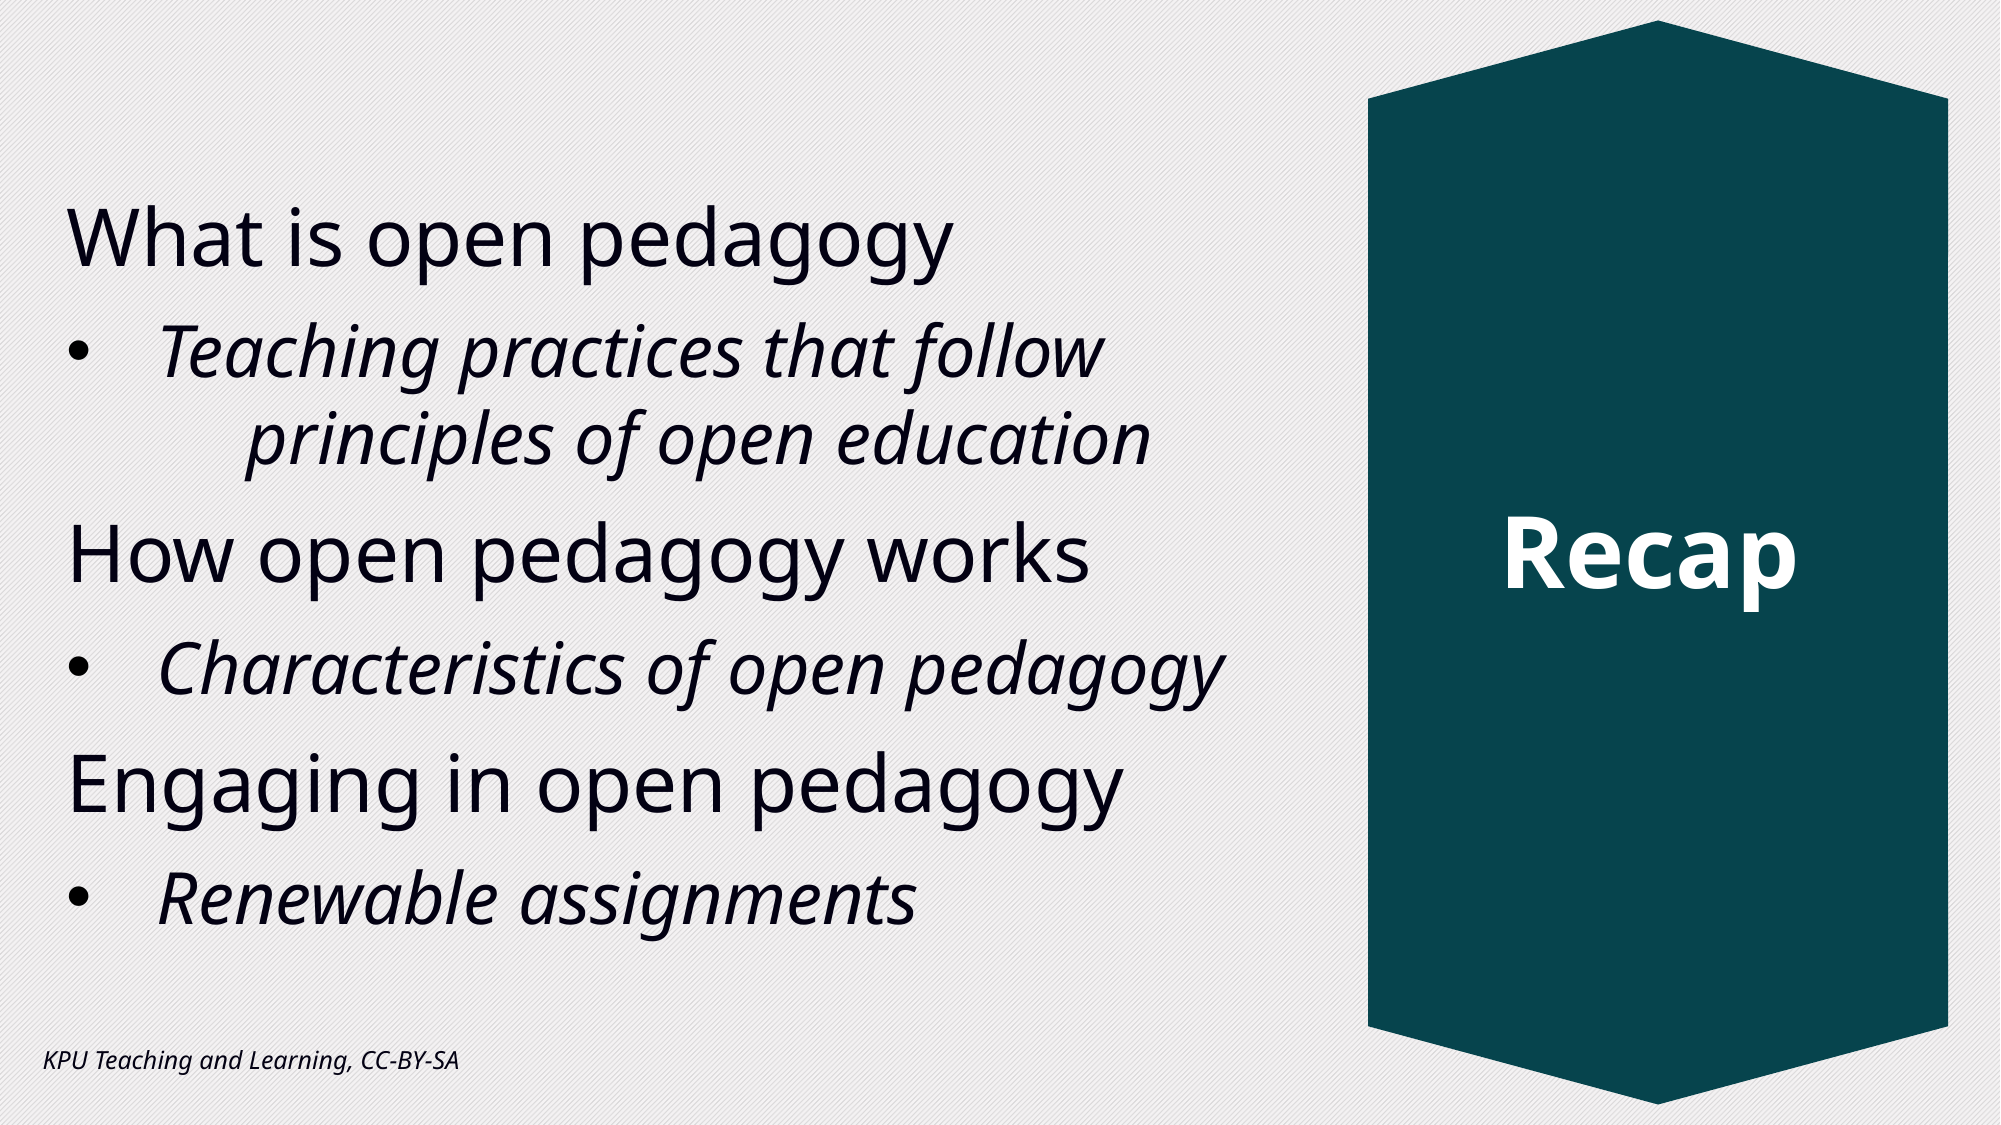

# What is open pedagogy
Teaching practices that follow principles of open education
How open pedagogy works
Characteristics of open pedagogy
Engaging in open pedagogy
Renewable assignments
Recap
KPU Teaching and Learning, CC-BY-SA